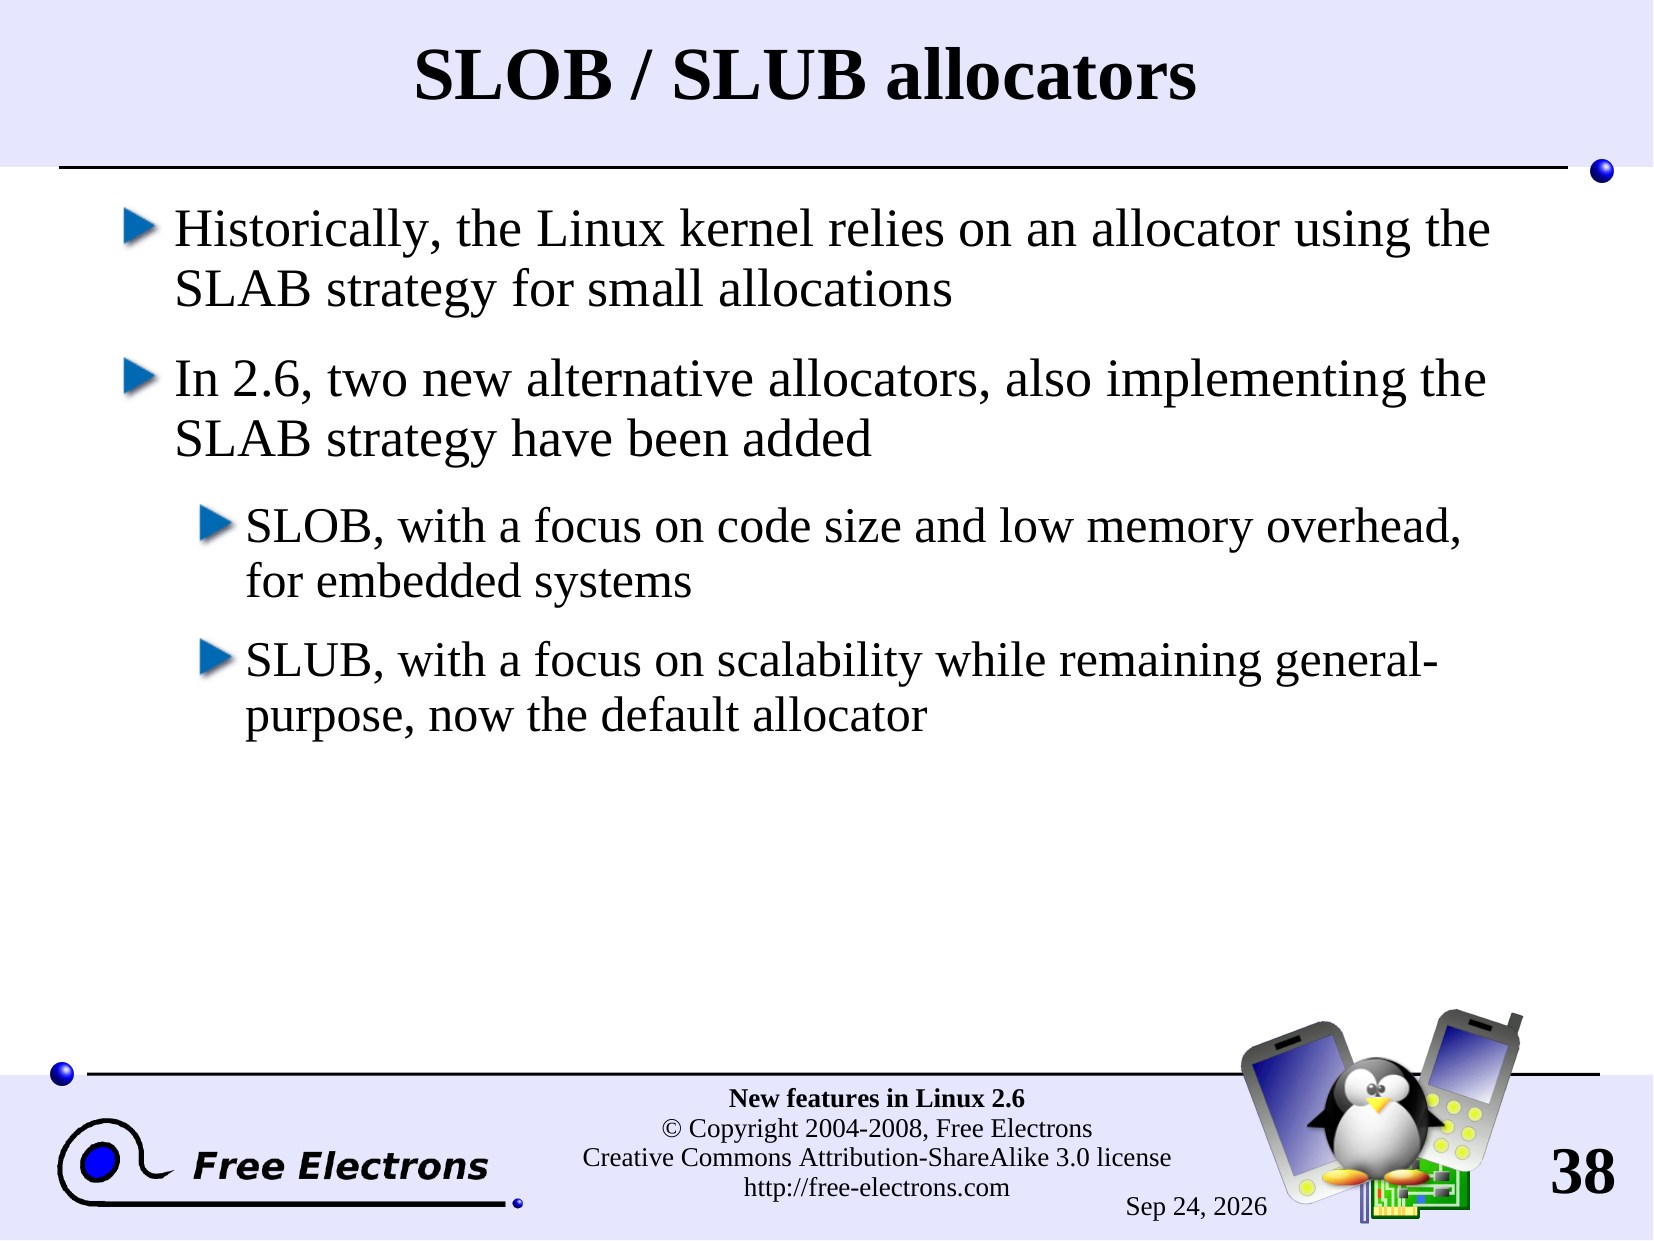

# SLOB / SLUB allocators
Historically, the Linux kernel relies on an allocator using the SLAB strategy for small allocations
In 2.6, two new alternative allocators, also implementing the SLAB strategy have been added
SLOB, with a focus on code size and low memory overhead, for embedded systems
SLUB, with a focus on scalability while remaining general-purpose, now the default allocator